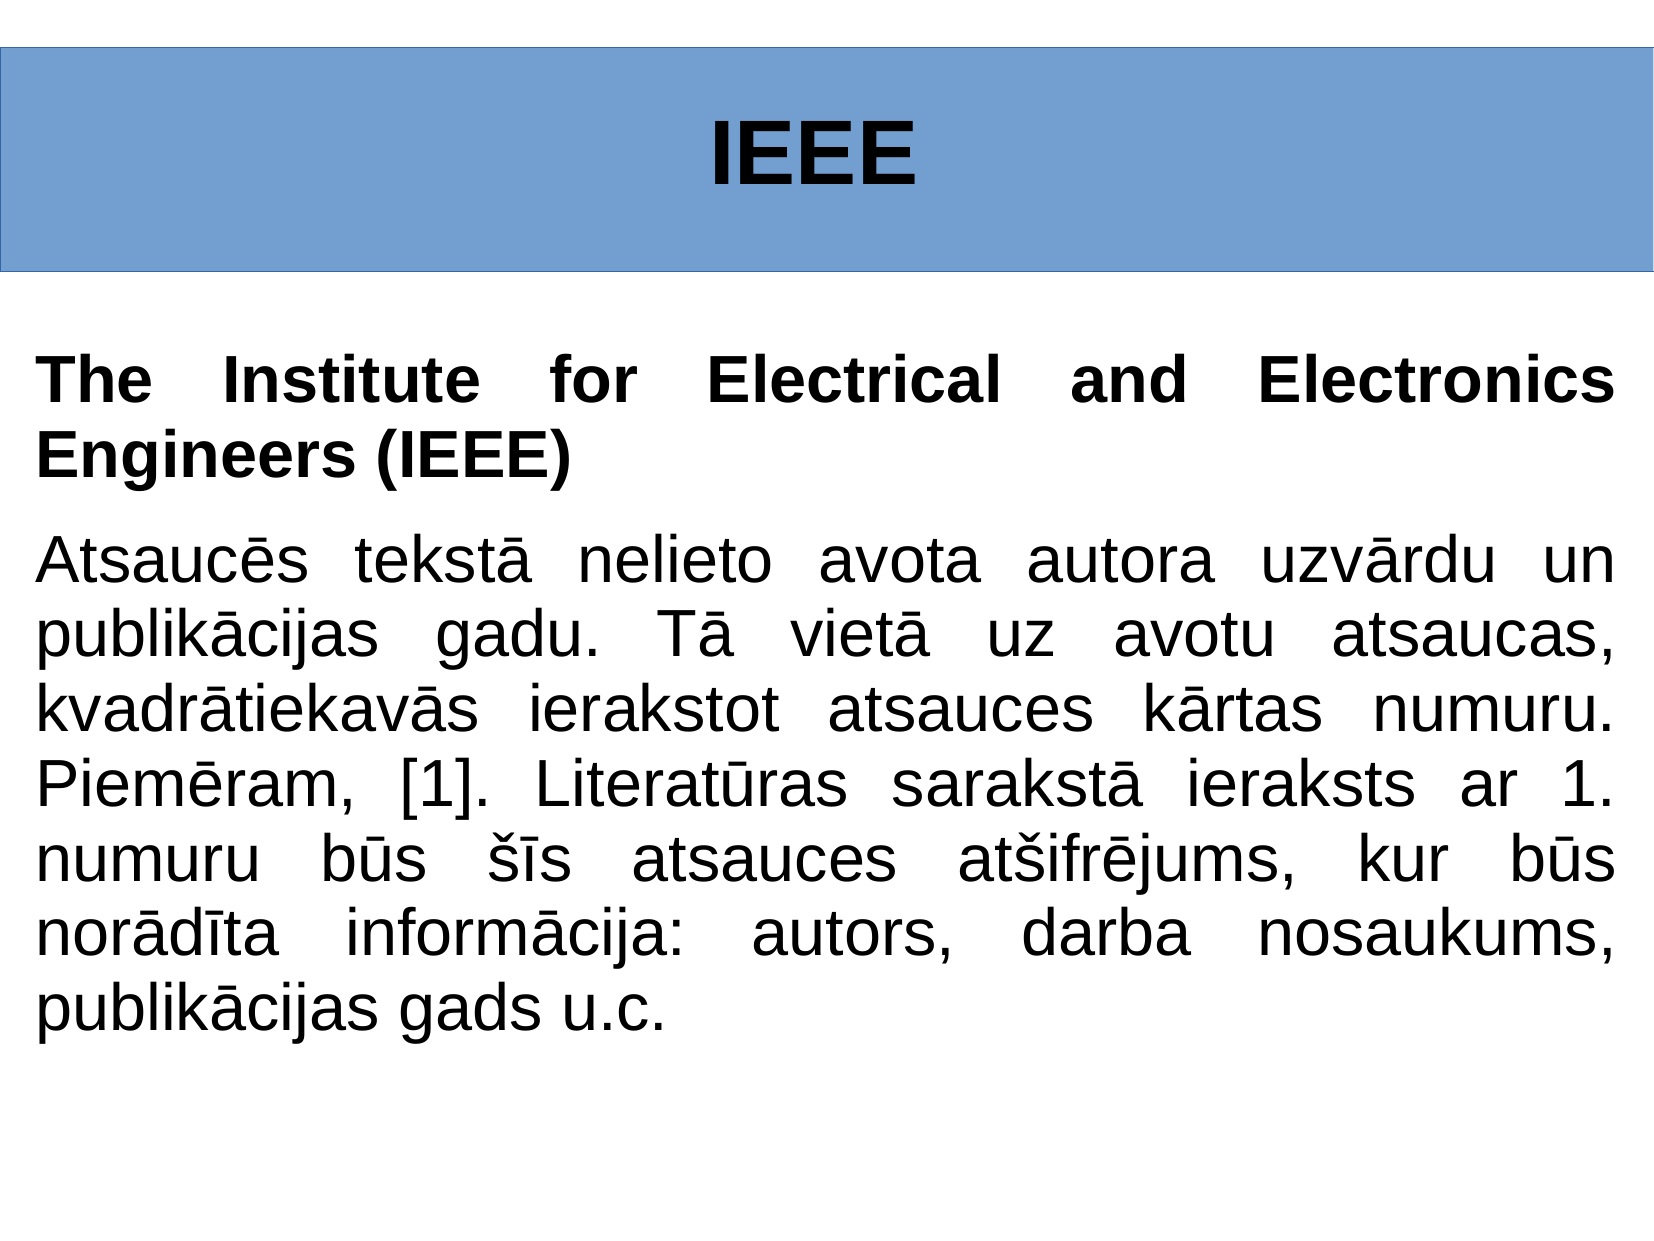

# IEEE
The Institute for Electrical and Electronics Engineers (IEEE)
Atsaucēs tekstā nelieto avota autora uzvārdu un publikācijas gadu. Tā vietā uz avotu atsaucas, kvadrātiekavās ierakstot atsauces kārtas numuru. Piemēram, [1]. Literatūras sarakstā ieraksts ar 1. numuru būs šīs atsauces atšifrējums, kur būs norādīta informācija: autors, darba nosaukums, publikācijas gads u.c.